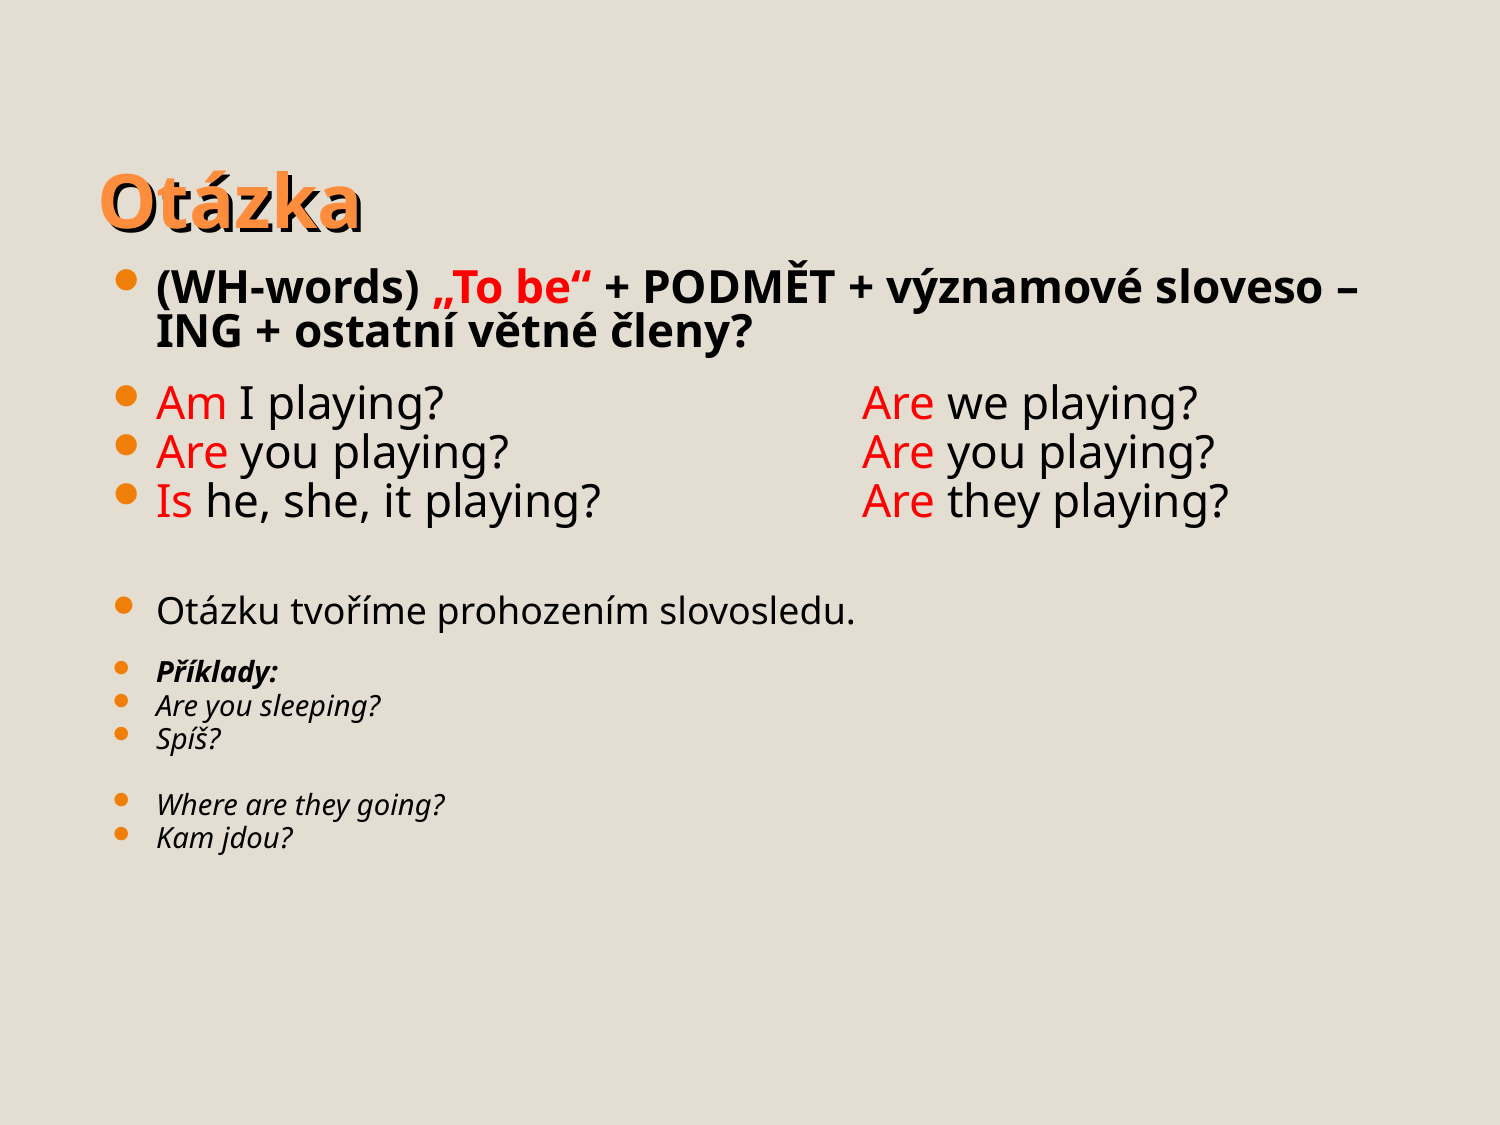

# Otázka
(WH-words) „To be“ + PODMĚT + významové sloveso – ING + ostatní větné členy?
Am I playing?			Are we playing?
Are you playing?			Are you playing?
Is he, she, it playing?		Are they playing?
Otázku tvoříme prohozením slovosledu.
Příklady:
Are you sleeping?
Spíš?
Where are they going?
Kam jdou?